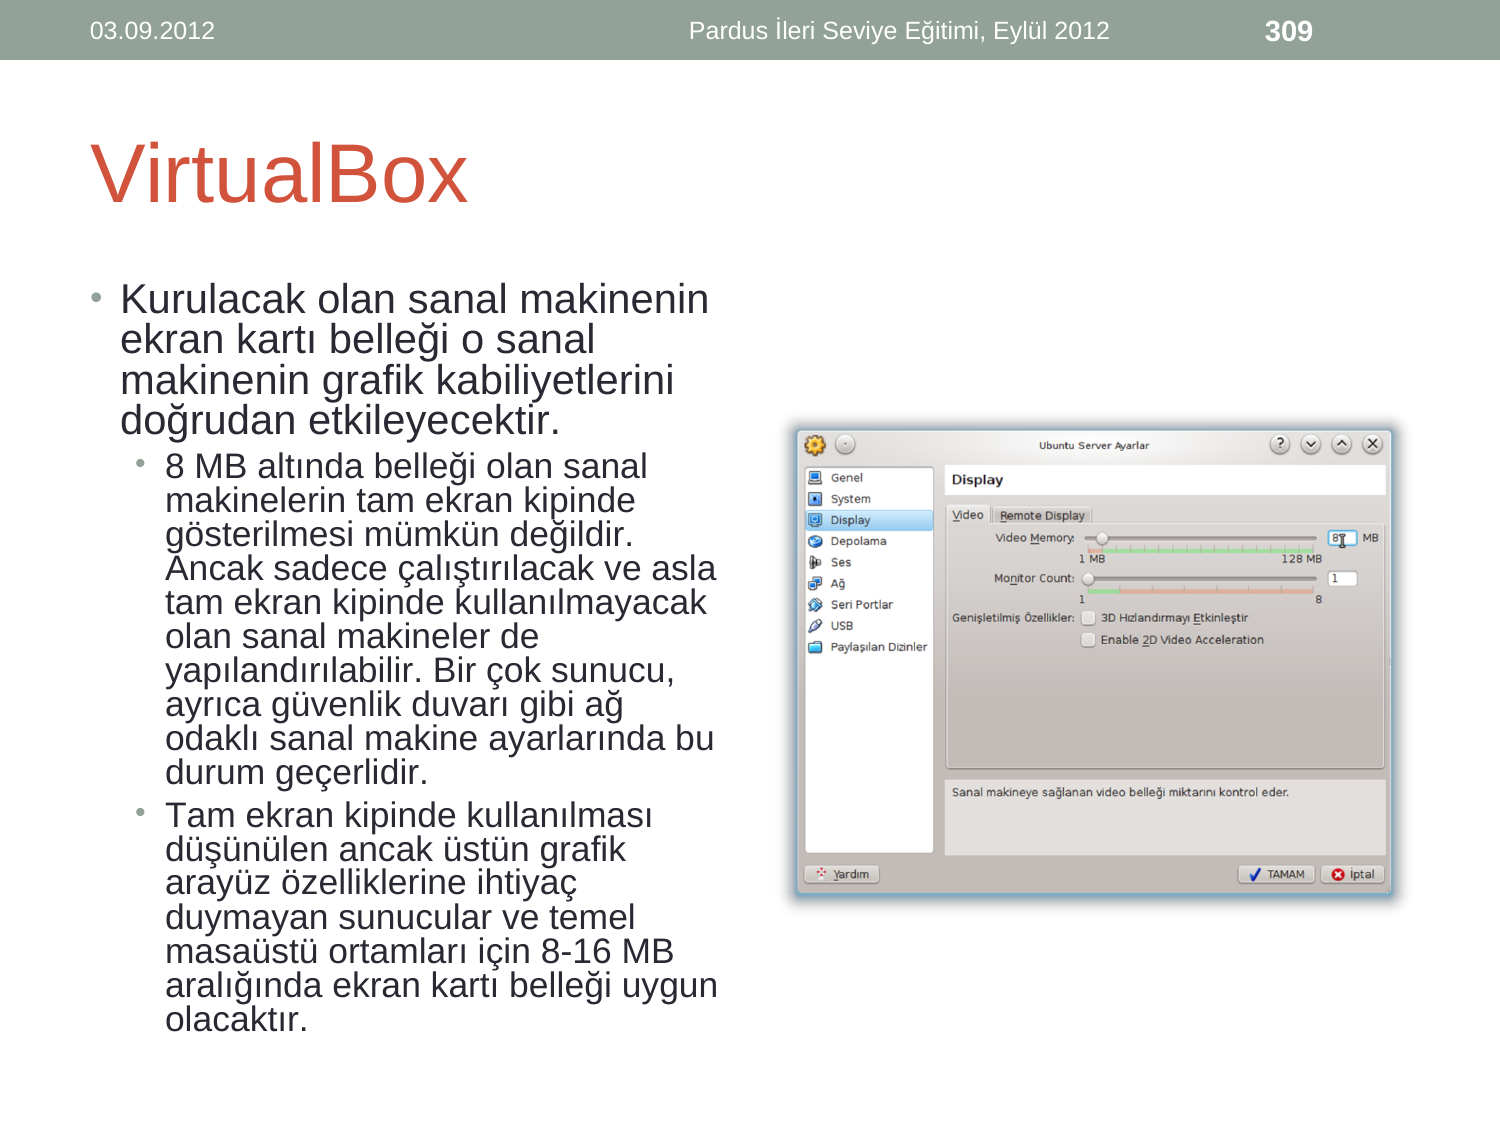

03.09.2012
Pardus İleri Seviye Eğitimi, Eylül 2012
# VirtualBox
Kurulacak olan sanal makinenin ekran kartı belleği o sanal makinenin grafik kabiliyetlerini doğrudan etkileyecektir.
8 MB altında belleği olan sanal makinelerin tam ekran kipinde gösterilmesi mümkün değildir. Ancak sadece çalıştırılacak ve asla tam ekran kipinde kullanılmayacak olan sanal makineler de yapılandırılabilir. Bir çok sunucu, ayrıca güvenlik duvarı gibi ağ odaklı sanal makine ayarlarında bu durum geçerlidir.
Tam ekran kipinde kullanılması düşünülen ancak üstün grafik arayüz özelliklerine ihtiyaç duymayan sunucular ve temel masaüstü ortamları için 8-16 MB aralığında ekran kartı belleği uygun olacaktır.